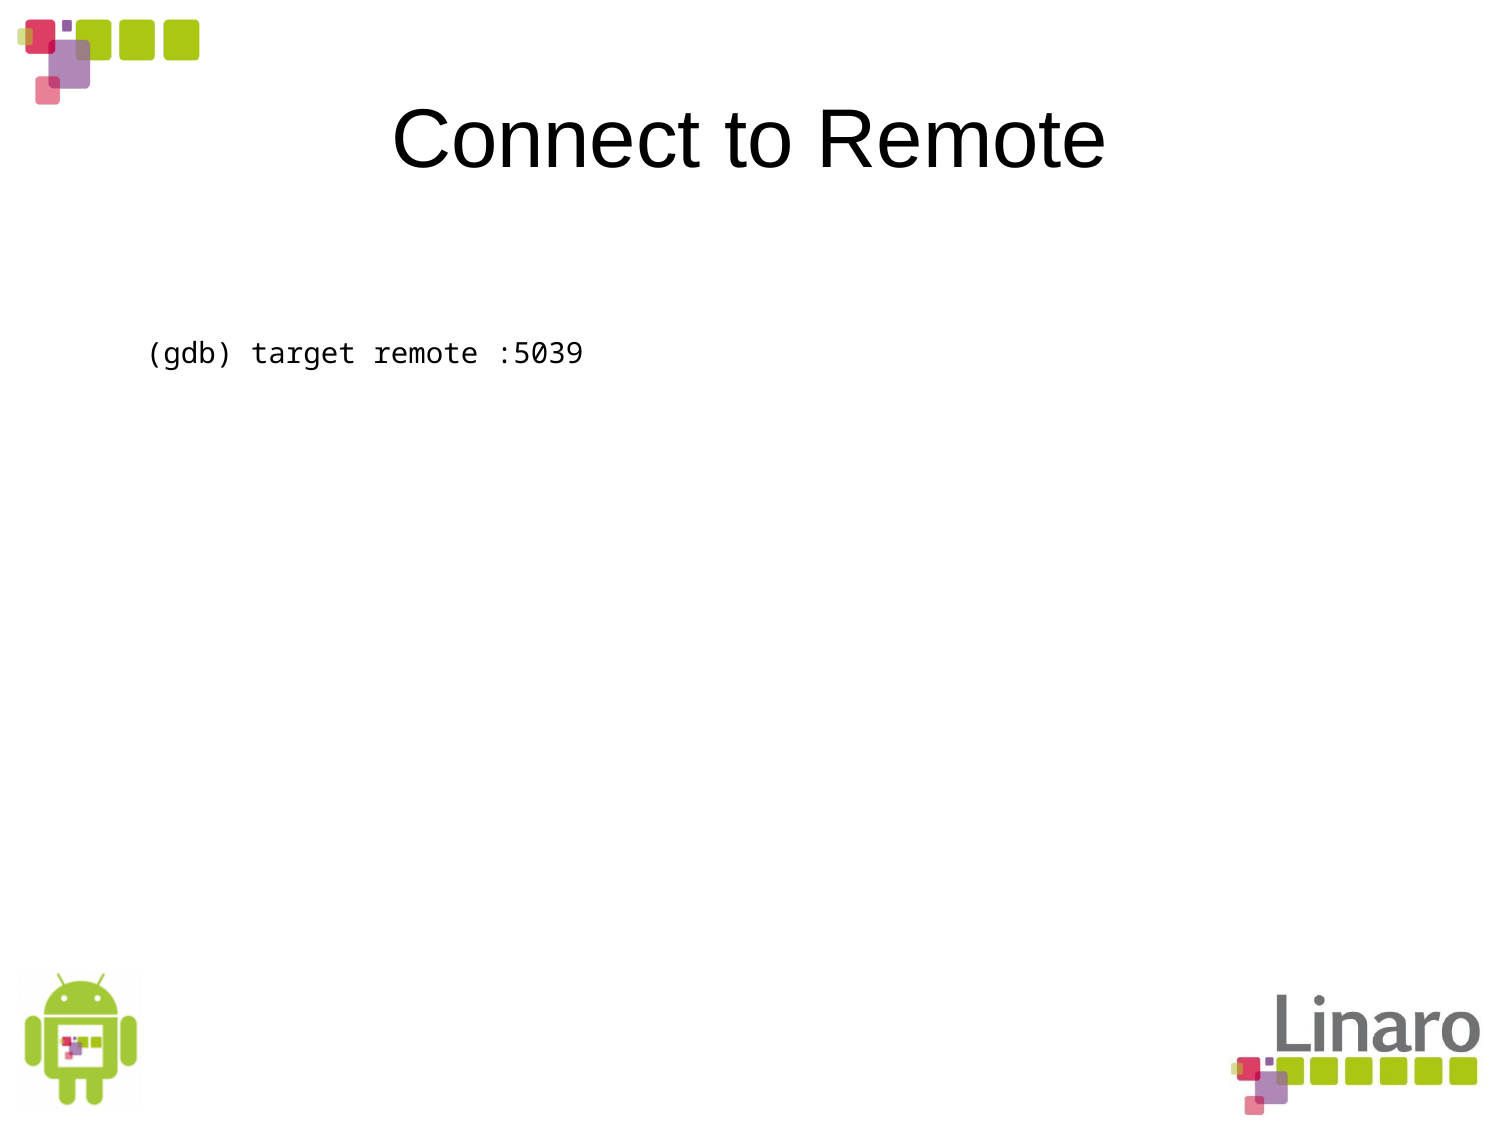

# Connect to Remote
(gdb) target remote :5039